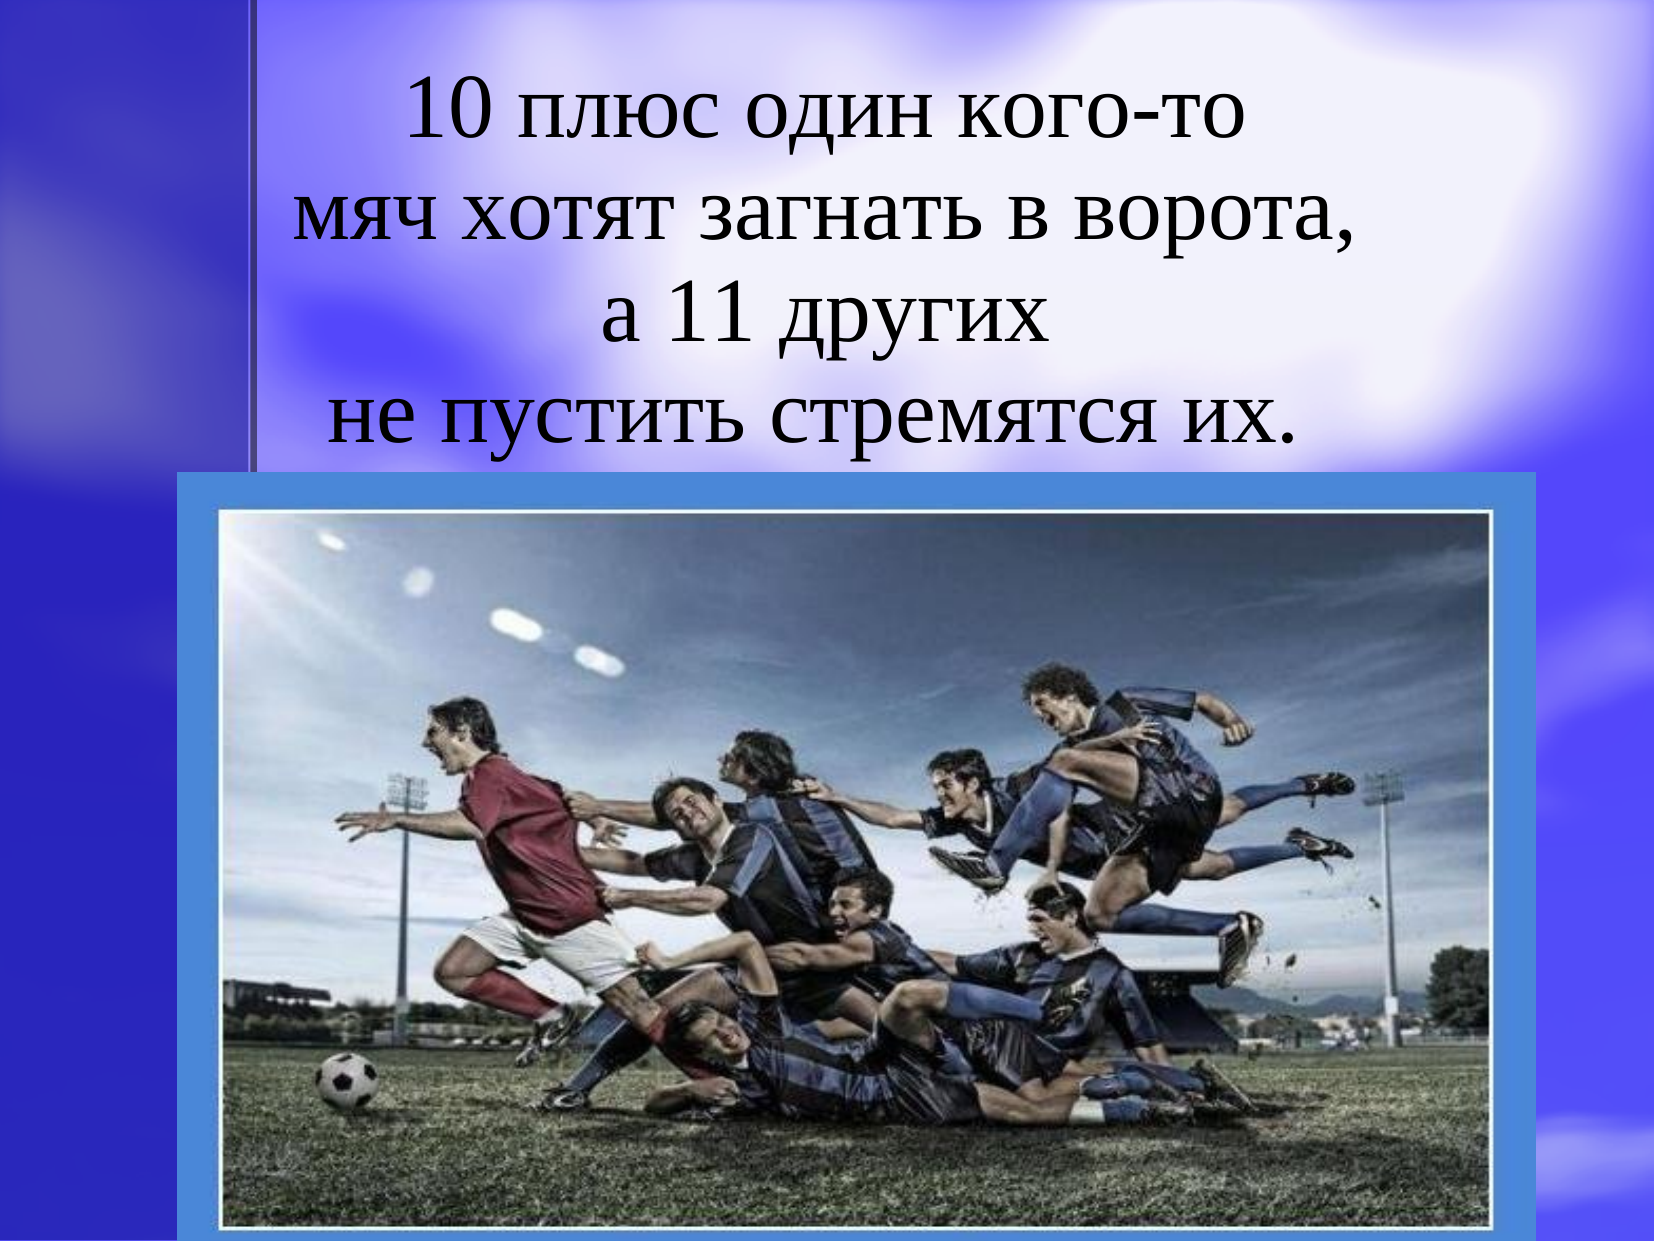

# 10 плюс один кого-то мяч хотят загнать в ворота, а 11 других не пустить стремятся их.